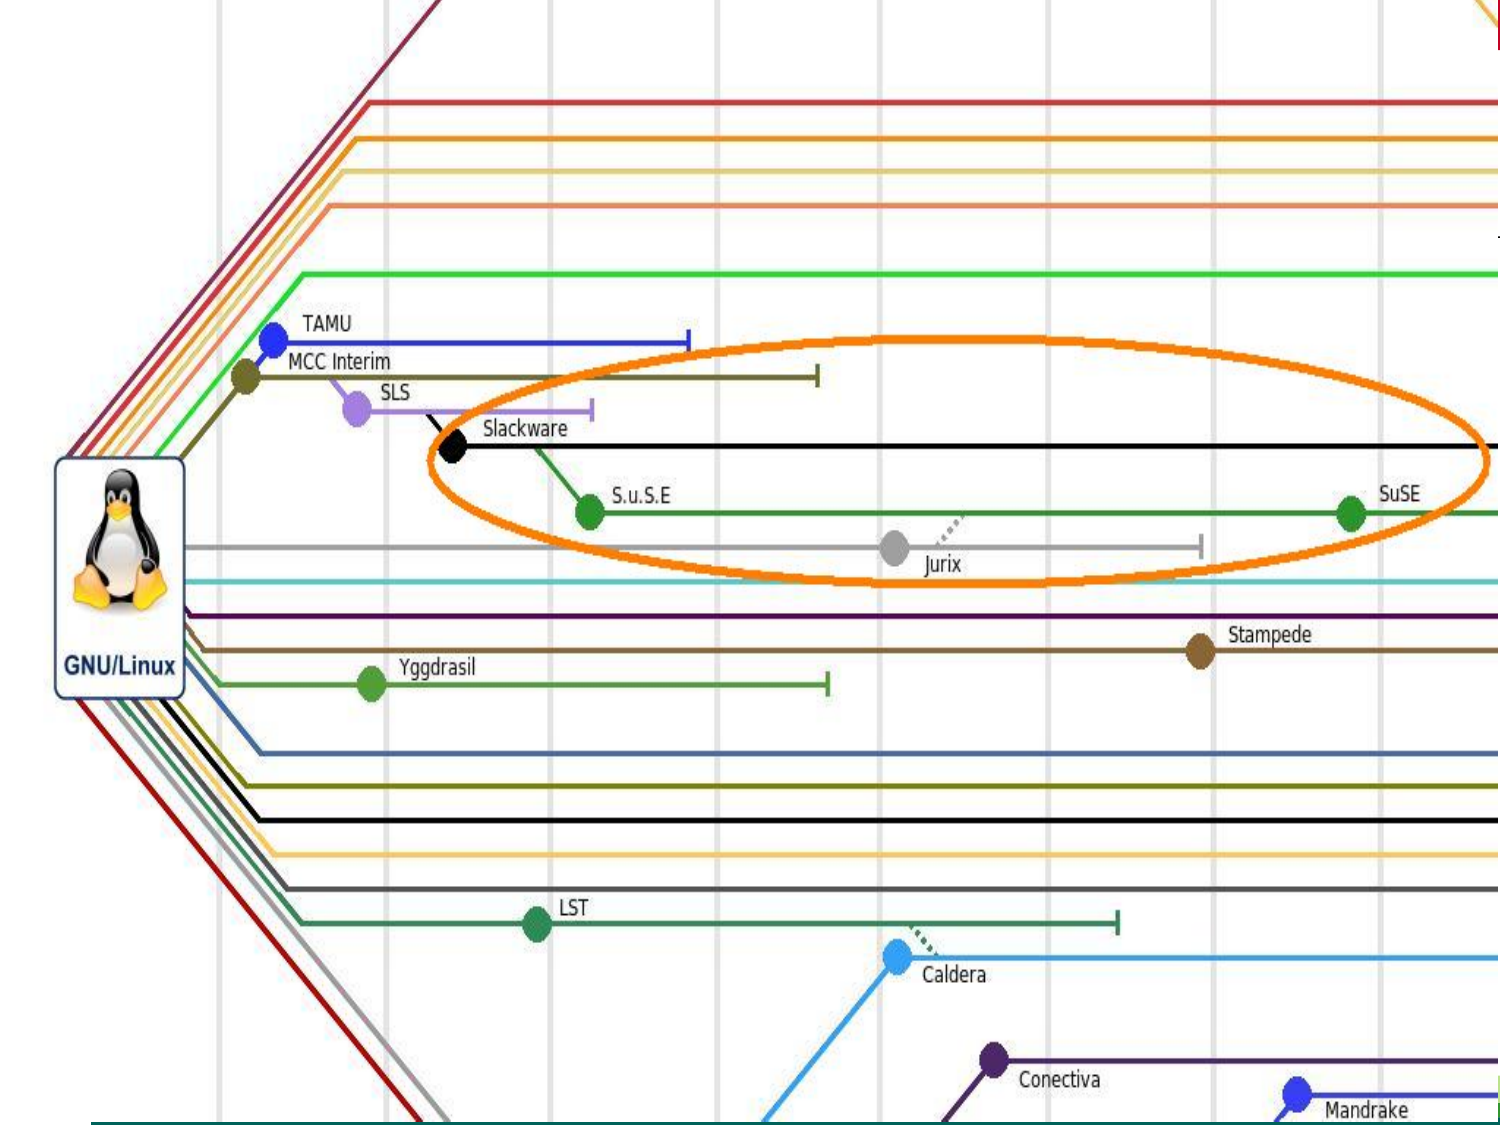

# Fork GNU/Linux
First, the Earth cooled...